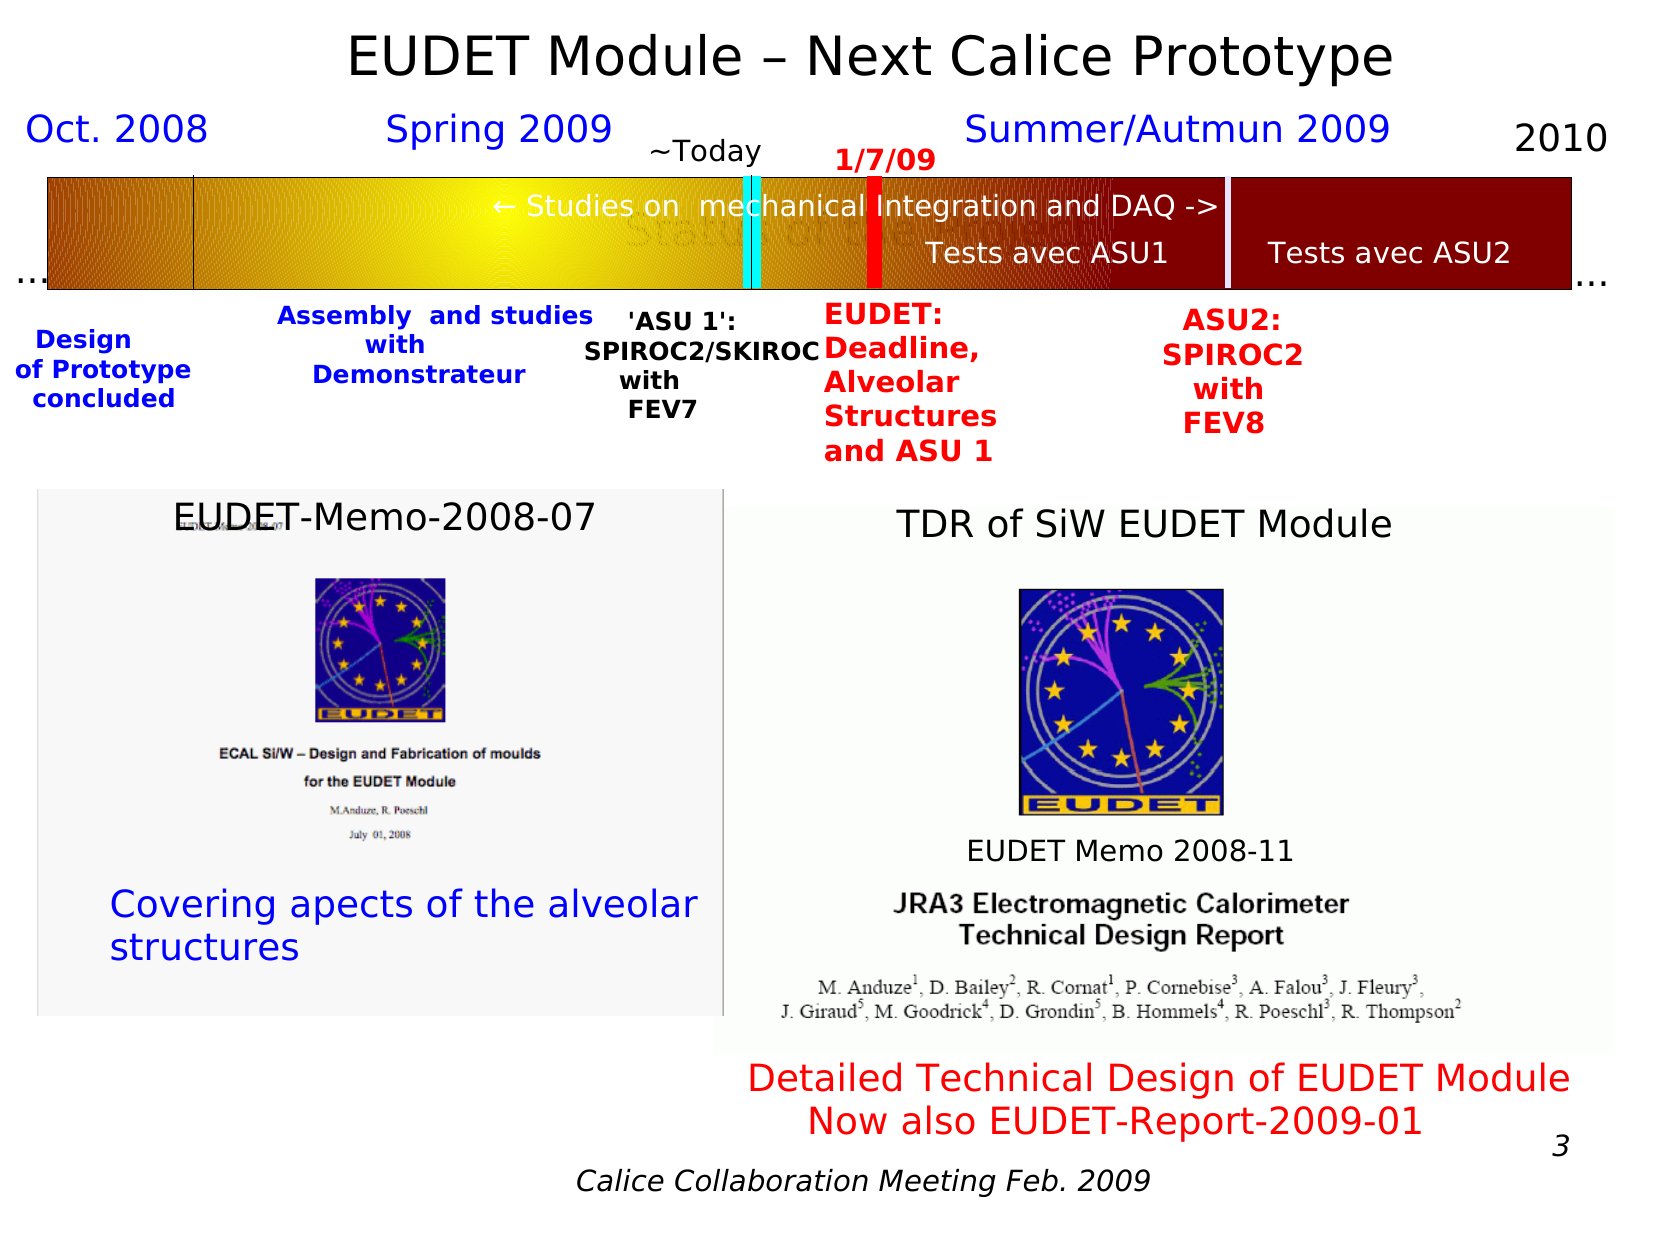

EUDET Module – Next Calice Prototype
Oct. 2008
Spring 2009
Summer/Autmun 2009
2010
~Today
1/7/09
← Studies on mechanical Integration and DAQ ->
Status of the Project
Tests avec ASU1
Tests avec ASU2
...
...
EUDET:
Deadline,
Alveolar
Structures
and ASU 1
Assembly and studies
 with
 Demonstrateur
 ASU2:
SPIROC2
 with
 FEV8
 'ASU 1':
 SPIROC2/SKIROC
 with
 FEV7
 Design
of Prototype
 concluded
Préparation et Poursuite des tests
en faisceau (combinés)
EUDET-Memo-2008-07
 TDR of SiW EUDET Module
Construction Phase
EUDET Memo 2008-11
Covering apects of the alveolar
structures
Detailed Technical Design of EUDET Module
 Now also EUDET-Report-2009-01
Comite d'evaluation
3